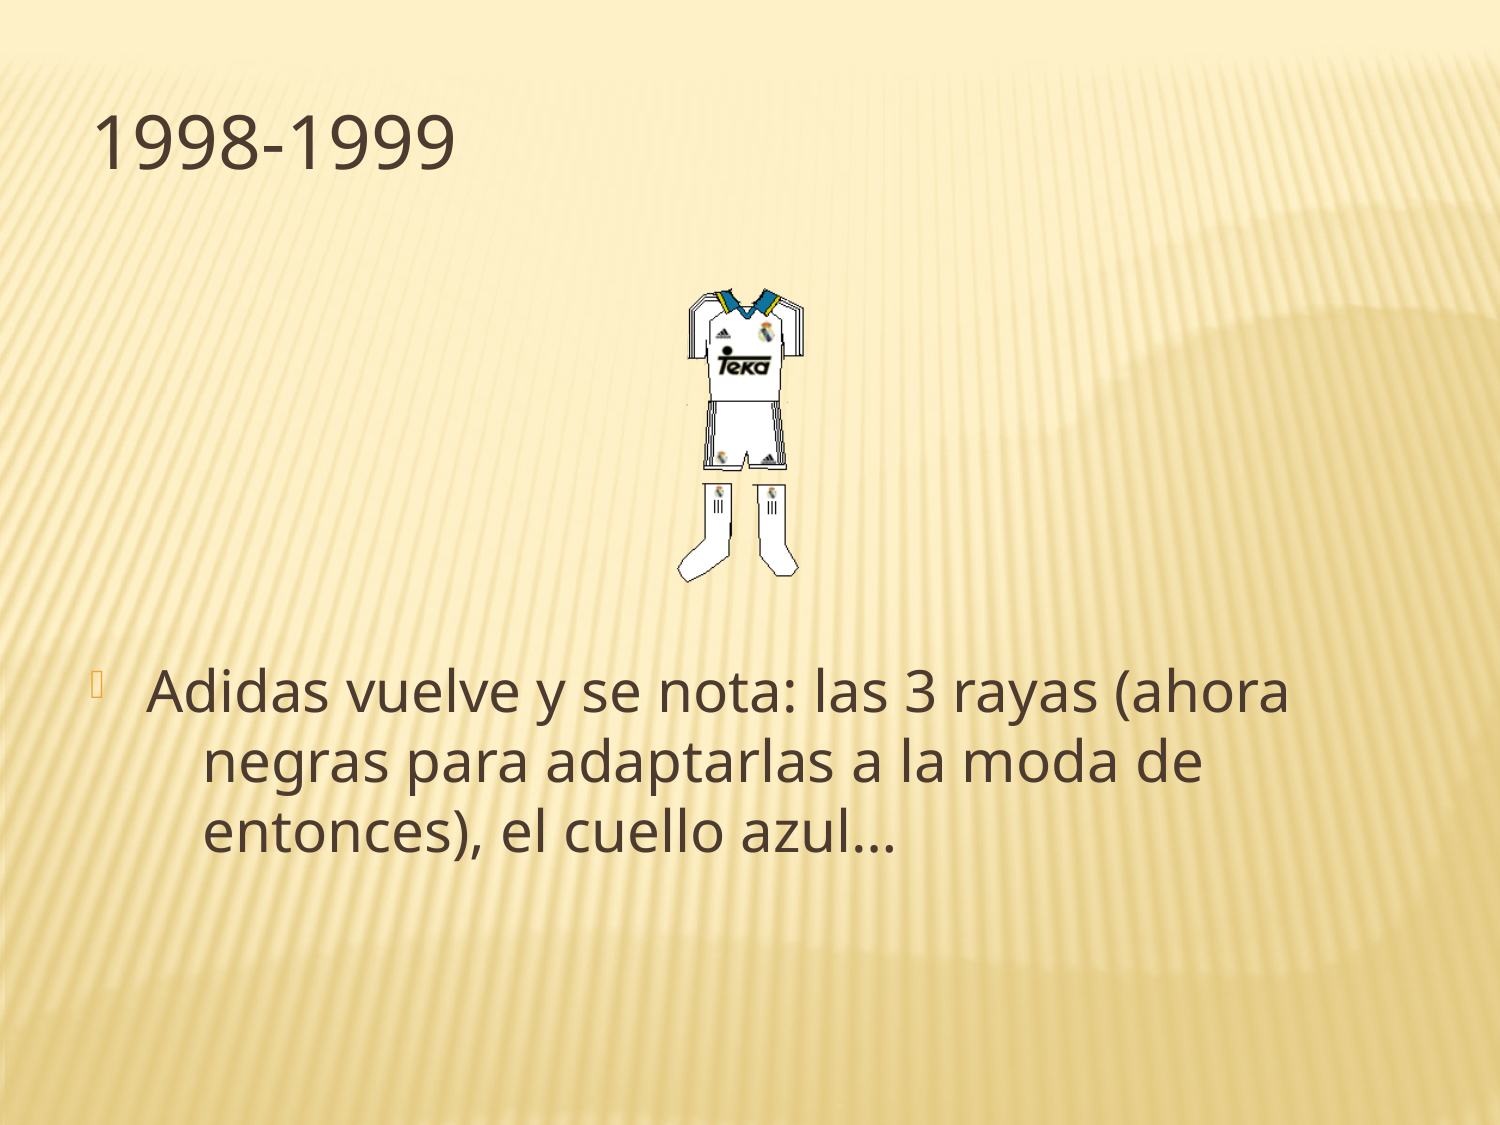

# 1998-1999
Adidas vuelve y se nota: las 3 rayas (ahora negras para adaptarlas a la moda de entonces), el cuello azul…